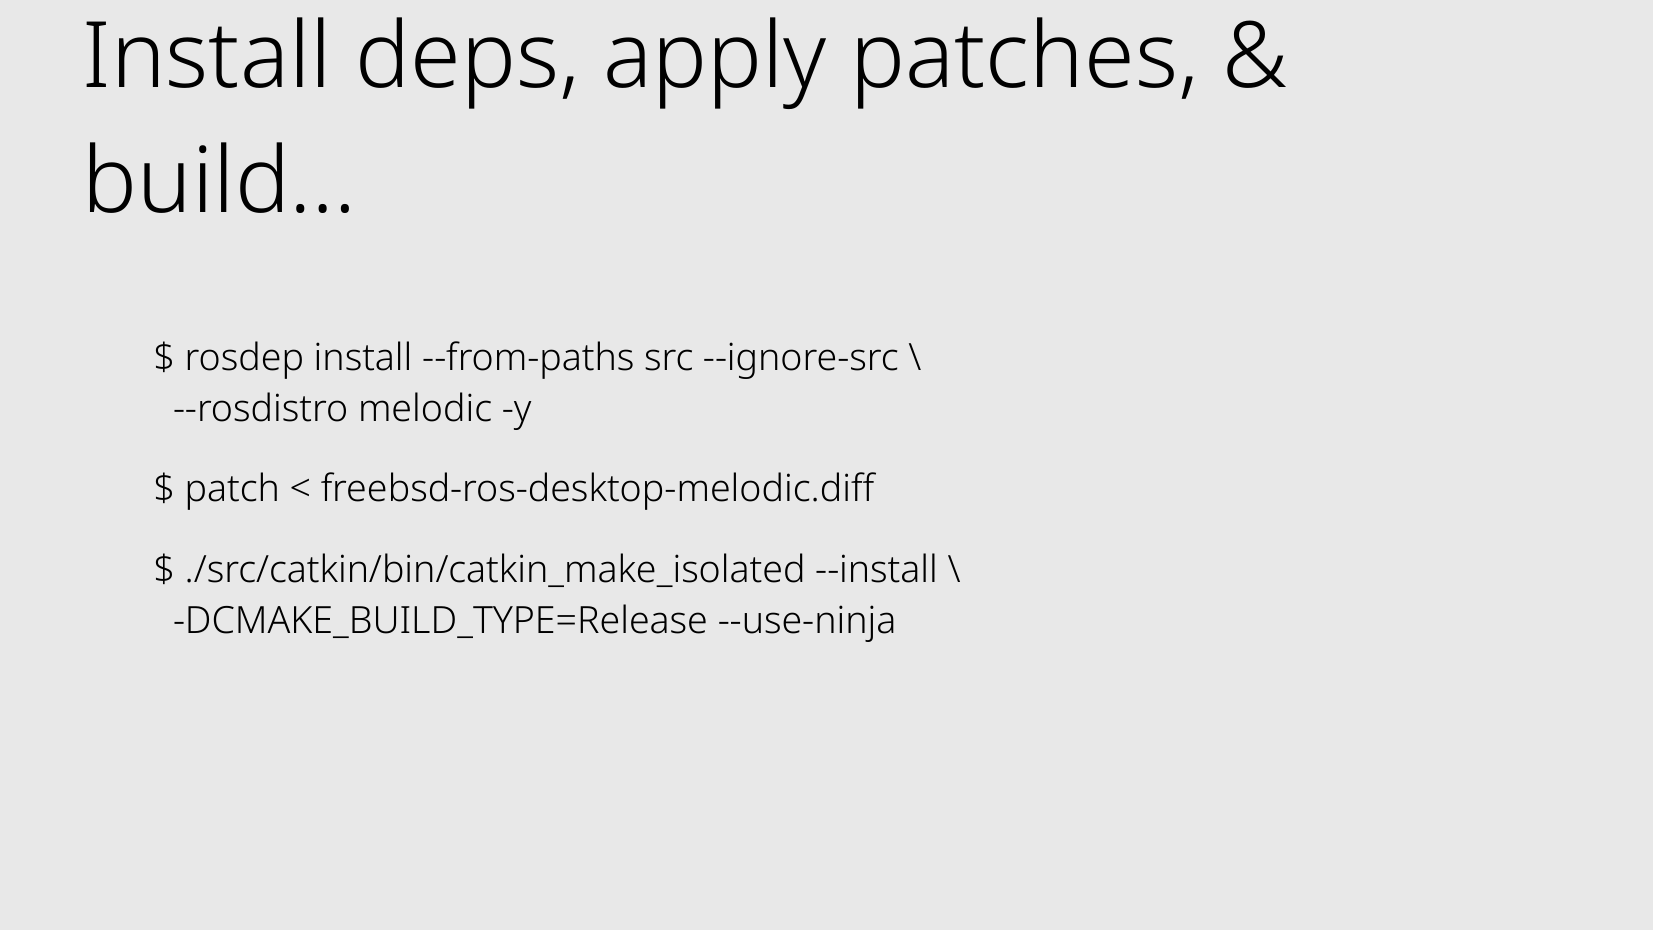

# Install deps, apply patches, & build…
$ rosdep install --from-paths src --ignore-src \
 --rosdistro melodic -y
$ patch < freebsd-ros-desktop-melodic.diff
$ ./src/catkin/bin/catkin_make_isolated --install \
 -DCMAKE_BUILD_TYPE=Release --use-ninja